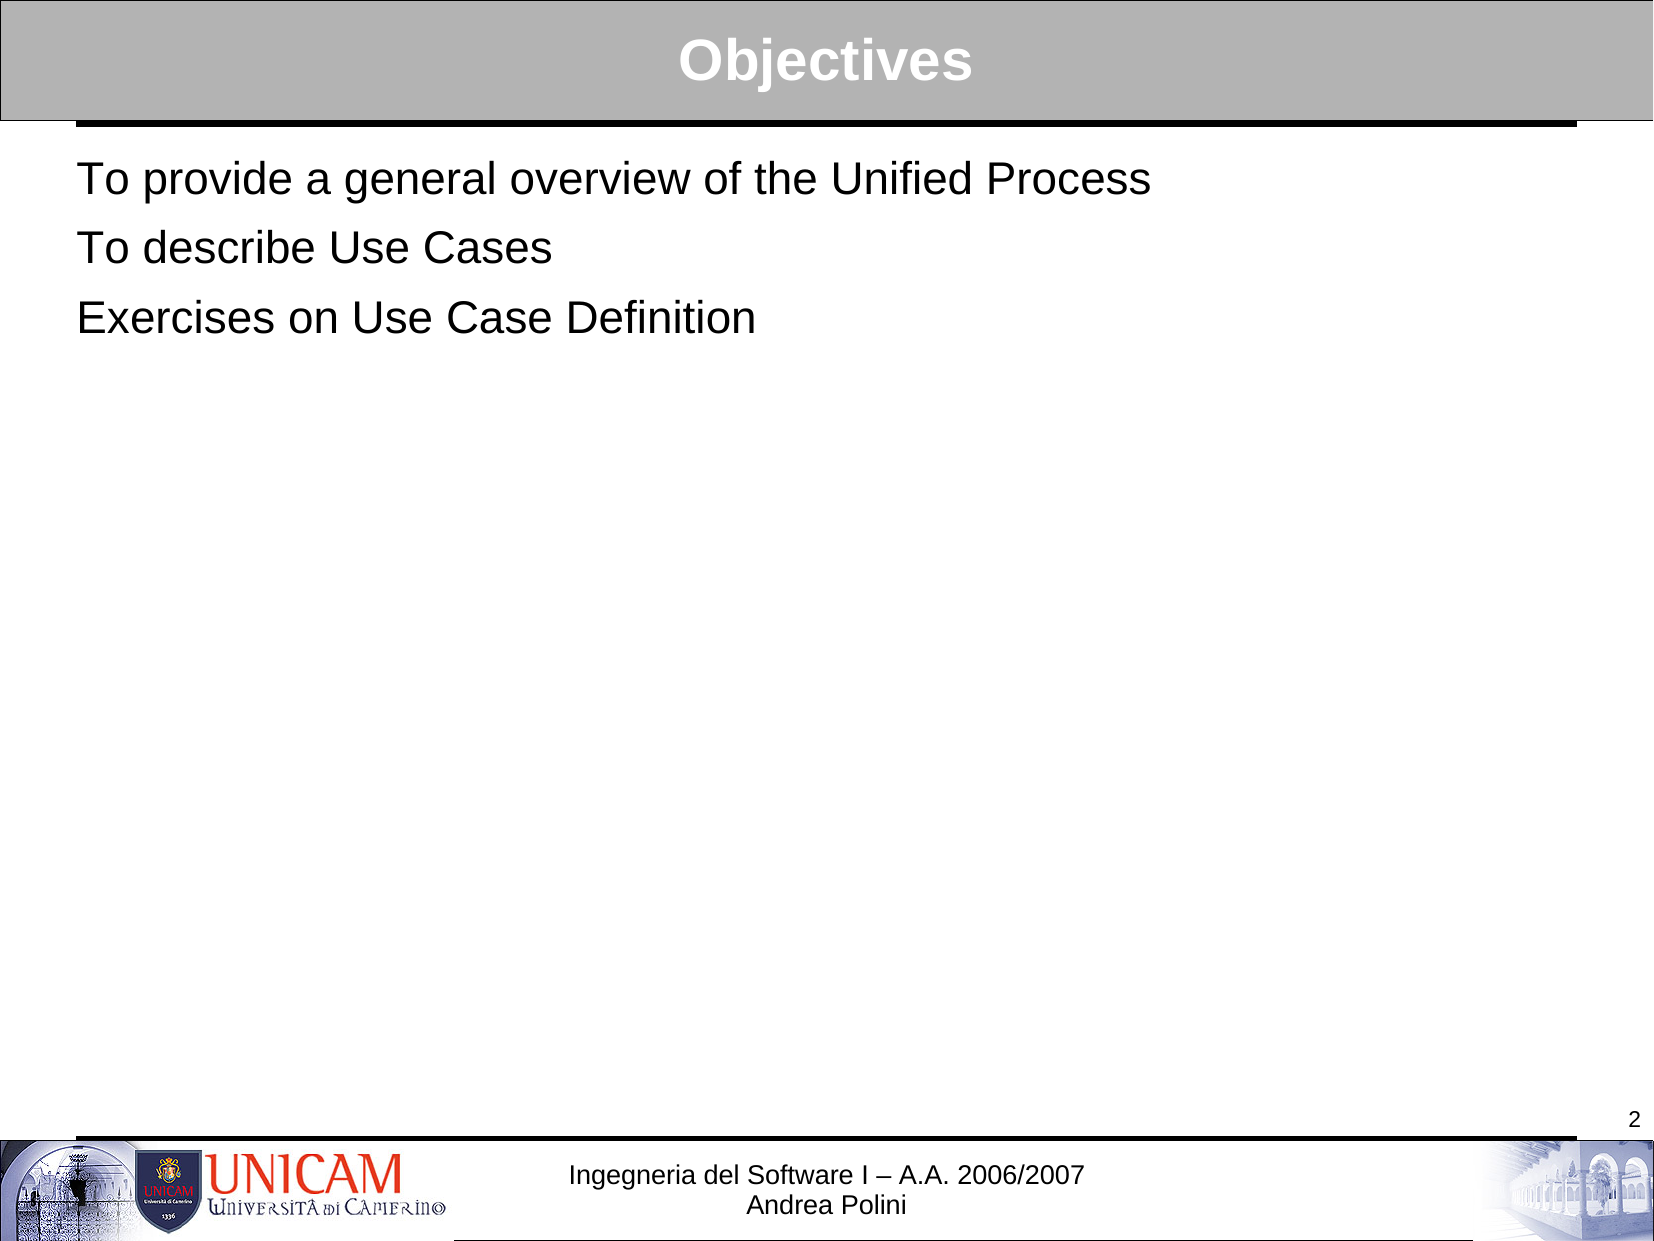

# Objectives
To provide a general overview of the Unified Process
To describe Use Cases
Exercises on Use Case Definition
2